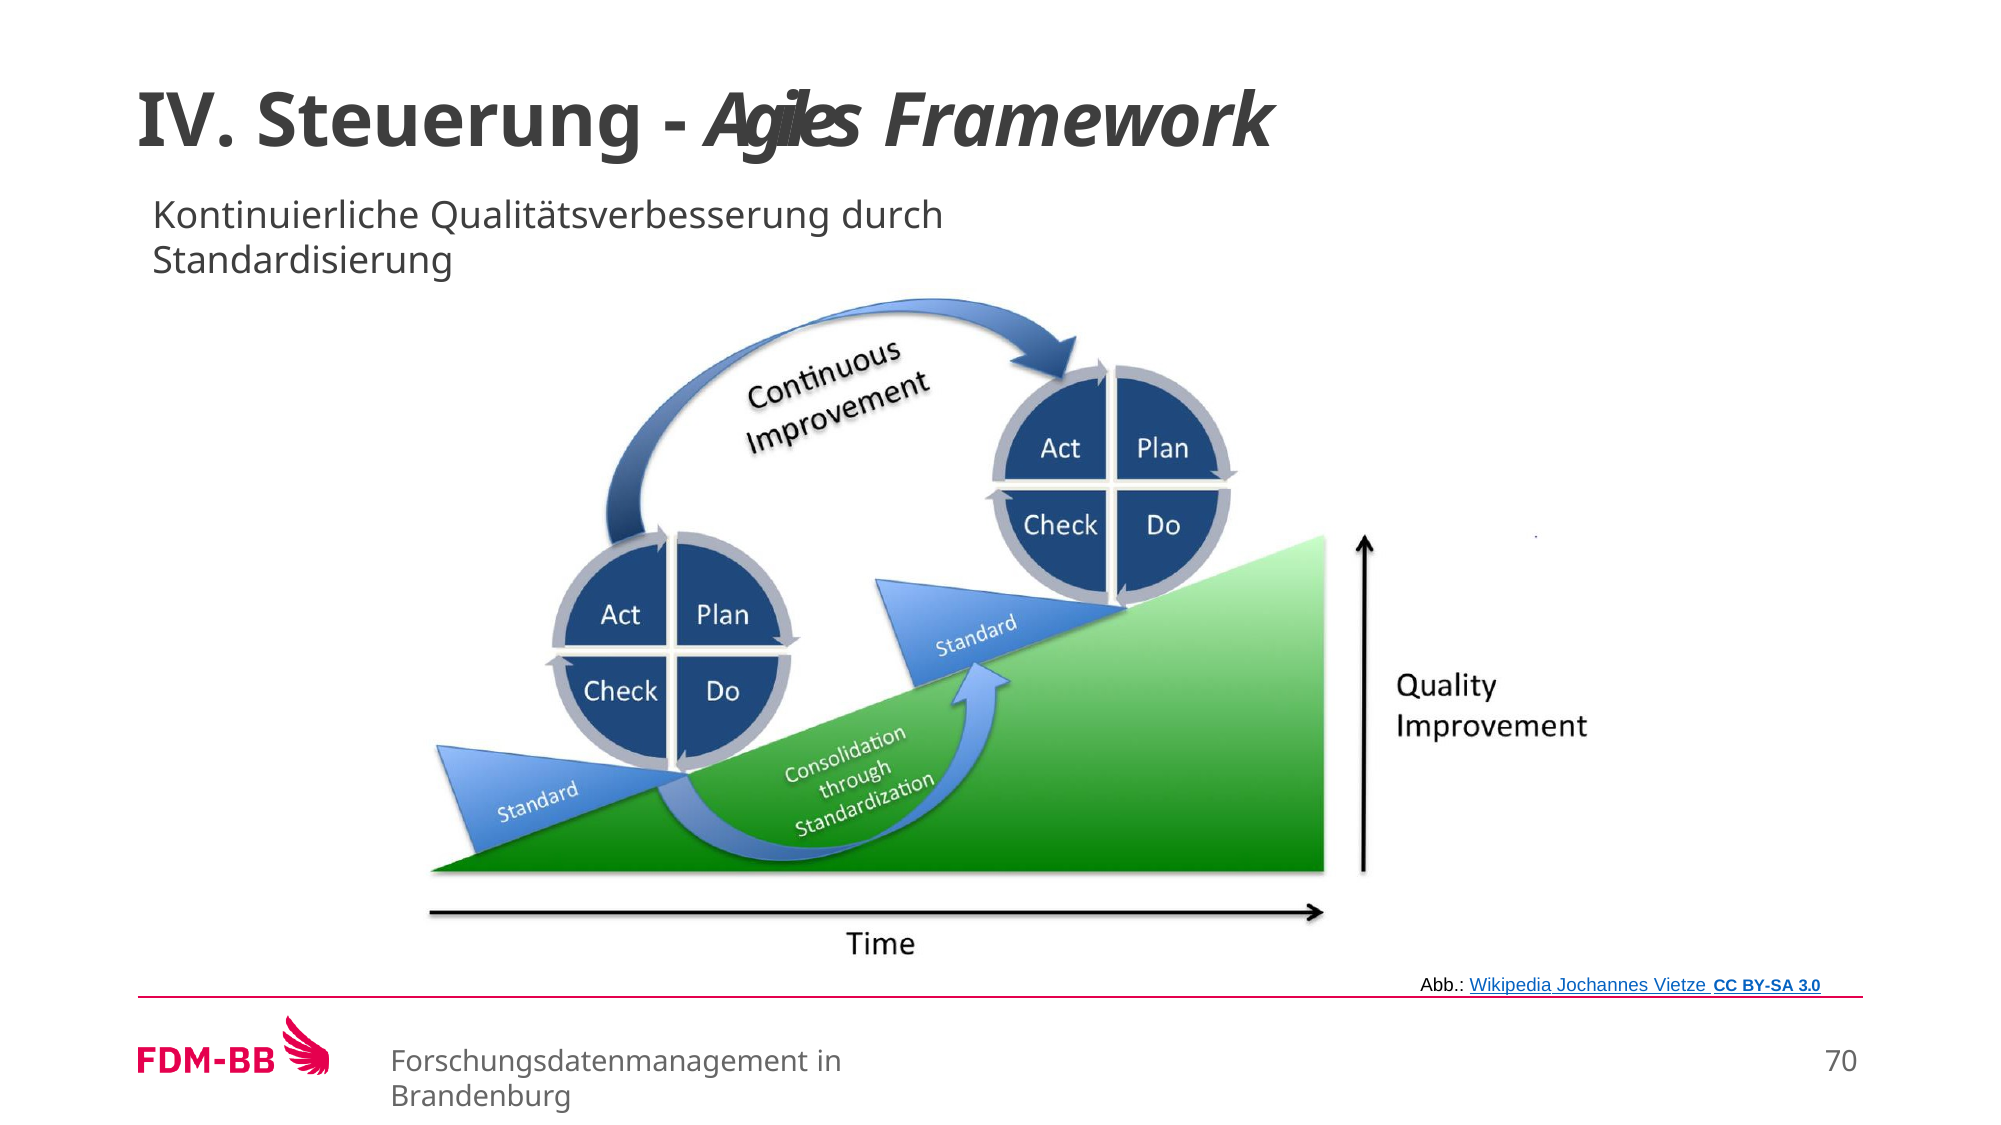

IV. Steuerung - Agiles Framework
Kontinuierliche Qualitätsverbesserung durch Standardisierung
Abb.: Wikipedia Jochannes Vietze CC BY-SA 3.0
Forschungsdatenmanagement in Brandenburg
70